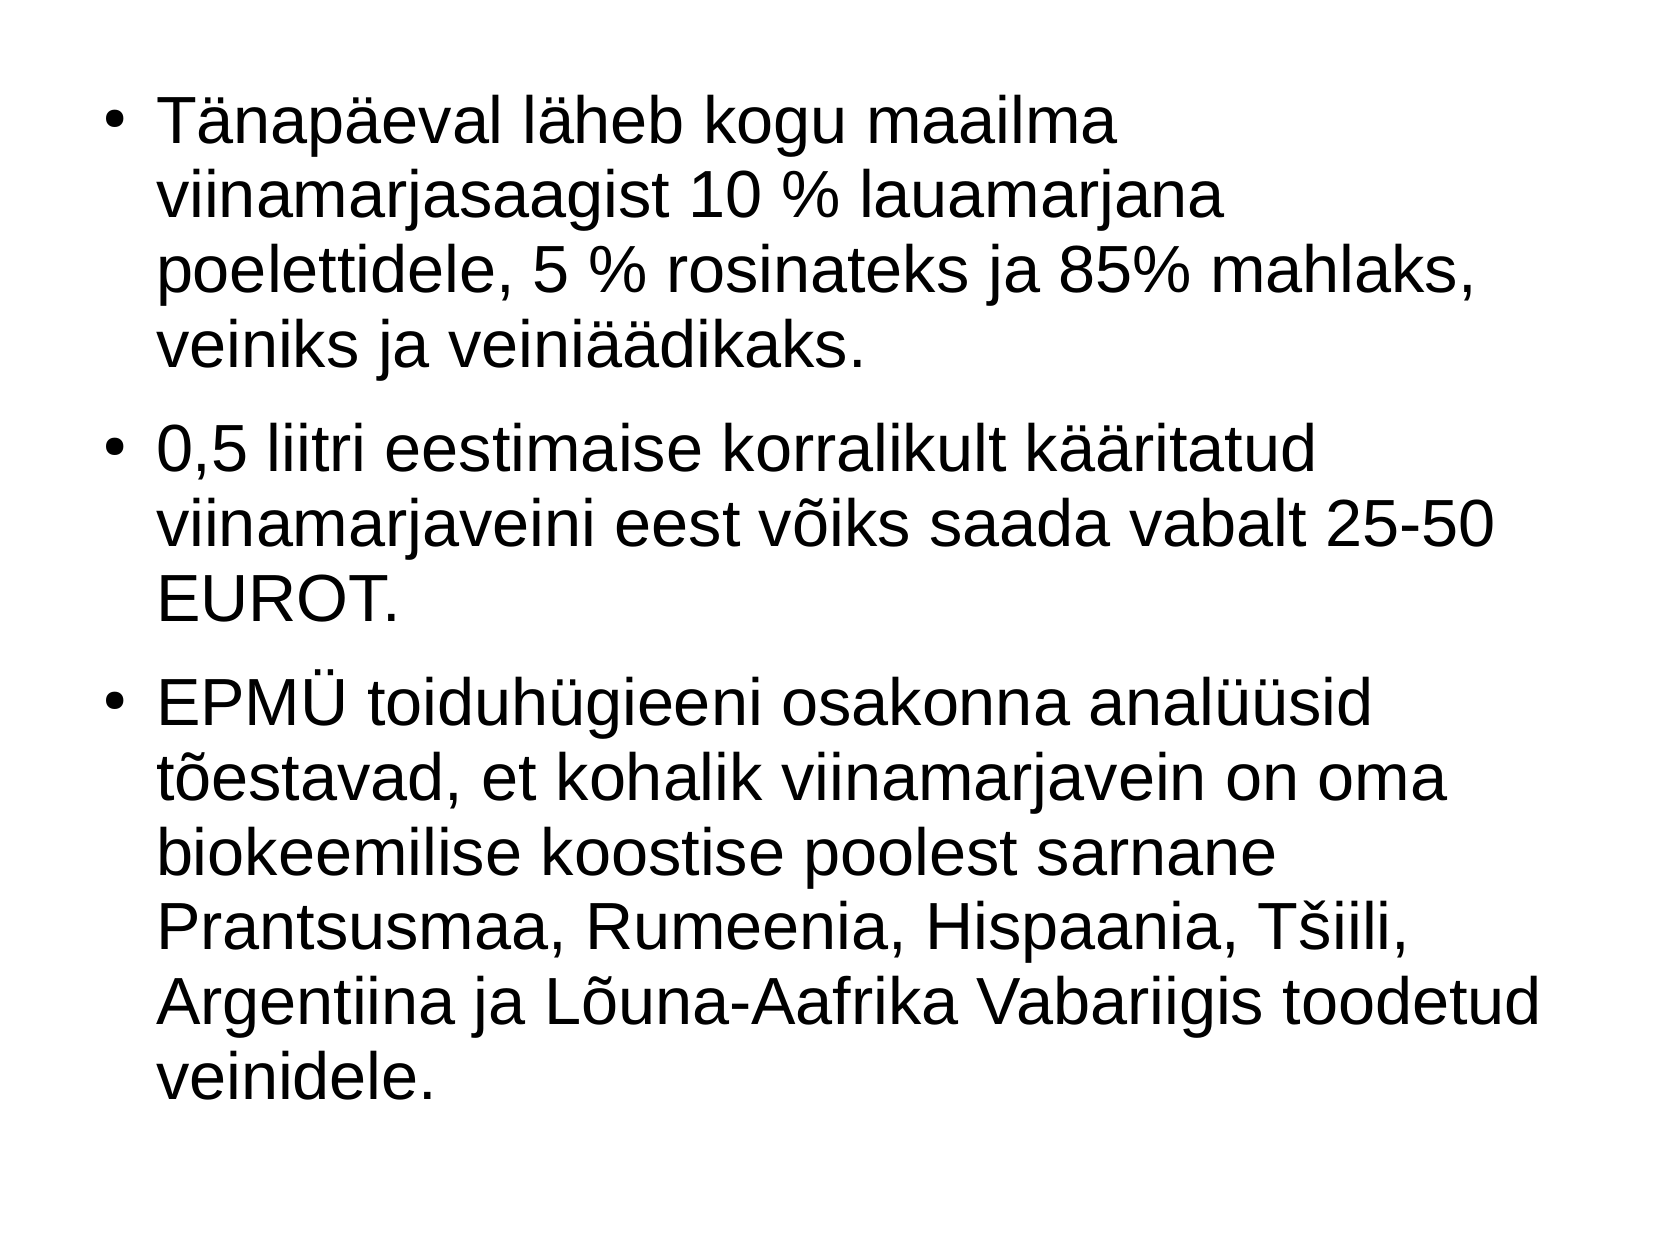

# Tänapäeval läheb kogu maailma viinamarjasaagist 10 % lauamarjana poelettidele, 5 % rosinateks ja 85% mahlaks, veiniks ja veiniäädikaks.
0,5 liitri eestimaise korralikult kääritatud viinamarjaveini eest võiks saada vabalt 25-50 EUROT.
EPMÜ toiduhügieeni osakonna analüüsid tõestavad, et kohalik viinamarjavein on oma biokeemilise koostise poolest sarnane Prantsusmaa, Rumeenia, Hispaania, Tšiili, Argentiina ja Lõuna-Aafrika Vabariigis toodetud veinidele.